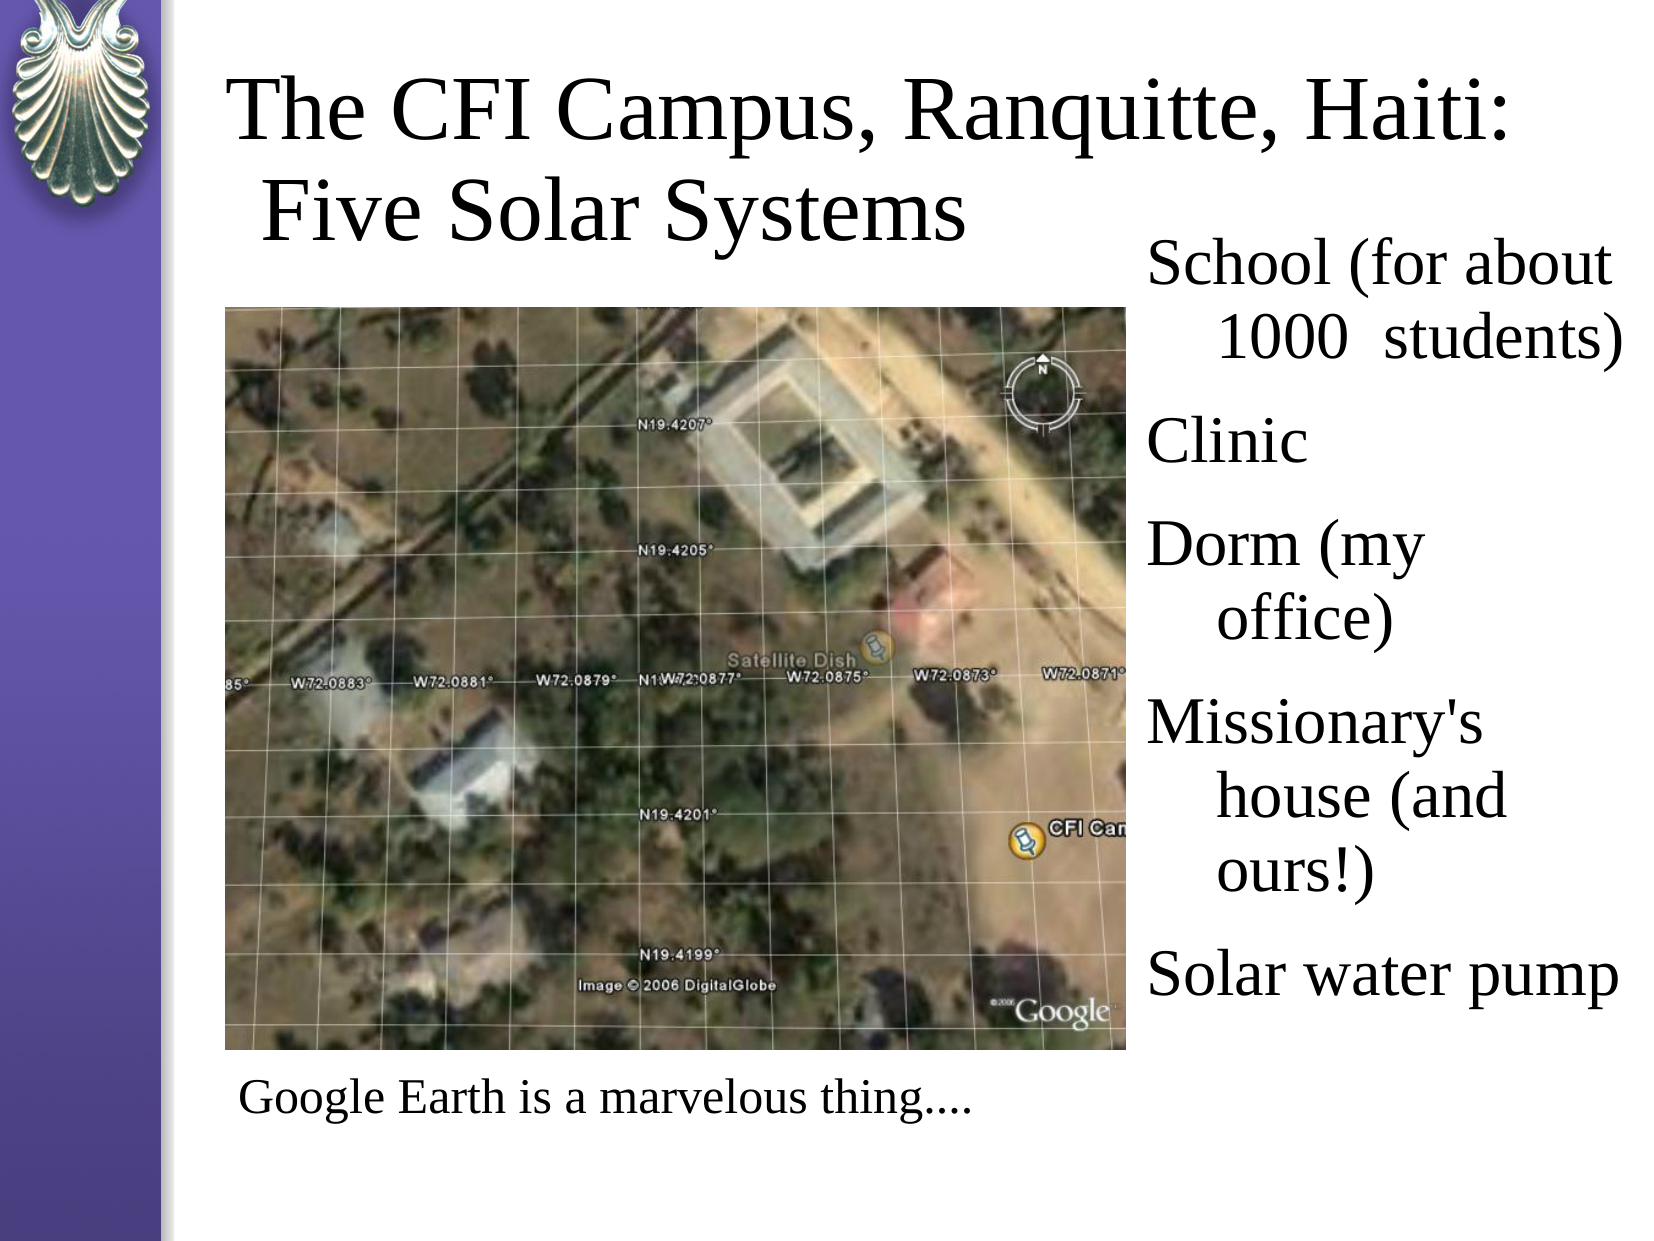

# The CFI Campus, Ranquitte, Haiti: Five Solar Systems
School (for about 1000 students)
Clinic
Dorm (my office)
Missionary's house (and ours!)
Solar water pump
Google Earth is a marvelous thing....